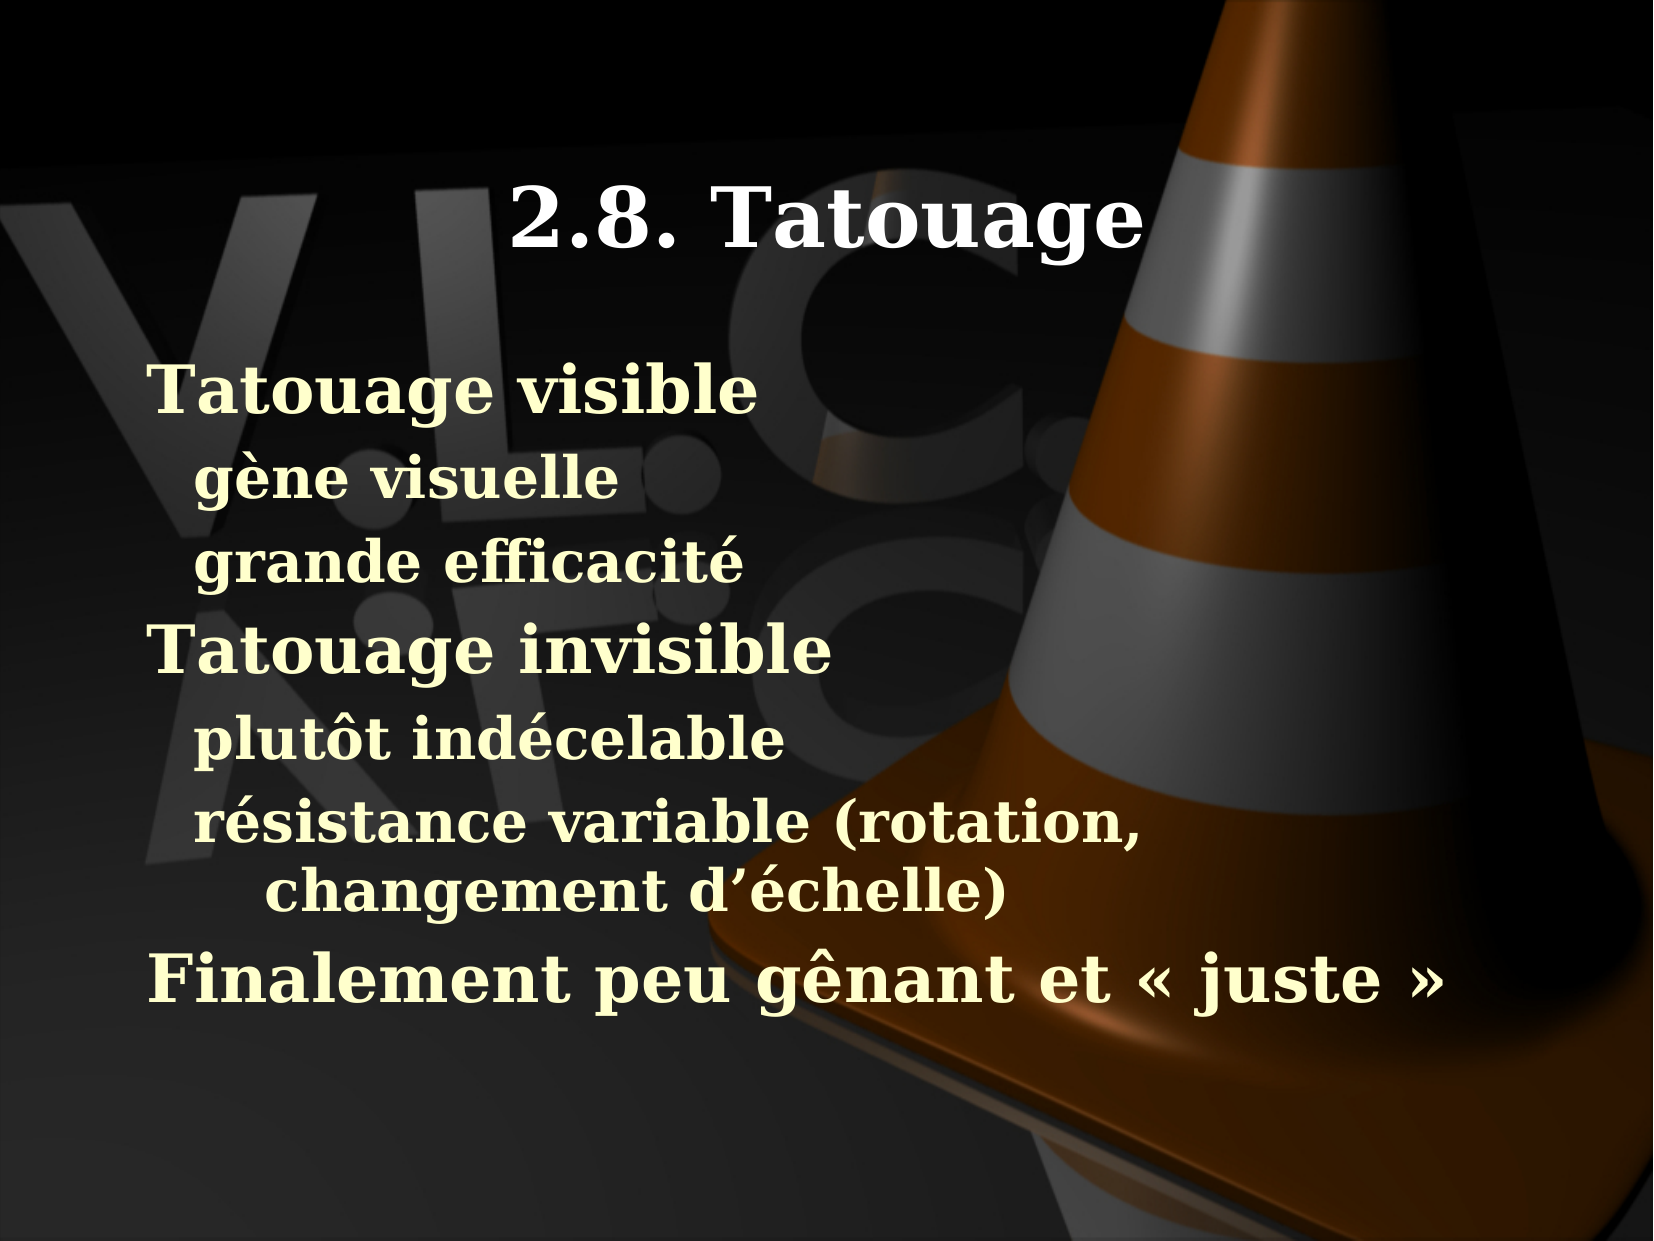

# 2.8. Tatouage
Tatouage visible
gène visuelle
grande efficacité
Tatouage invisible
plutôt indécelable
résistance variable (rotation, changement d’échelle)
Finalement peu gênant et « juste »